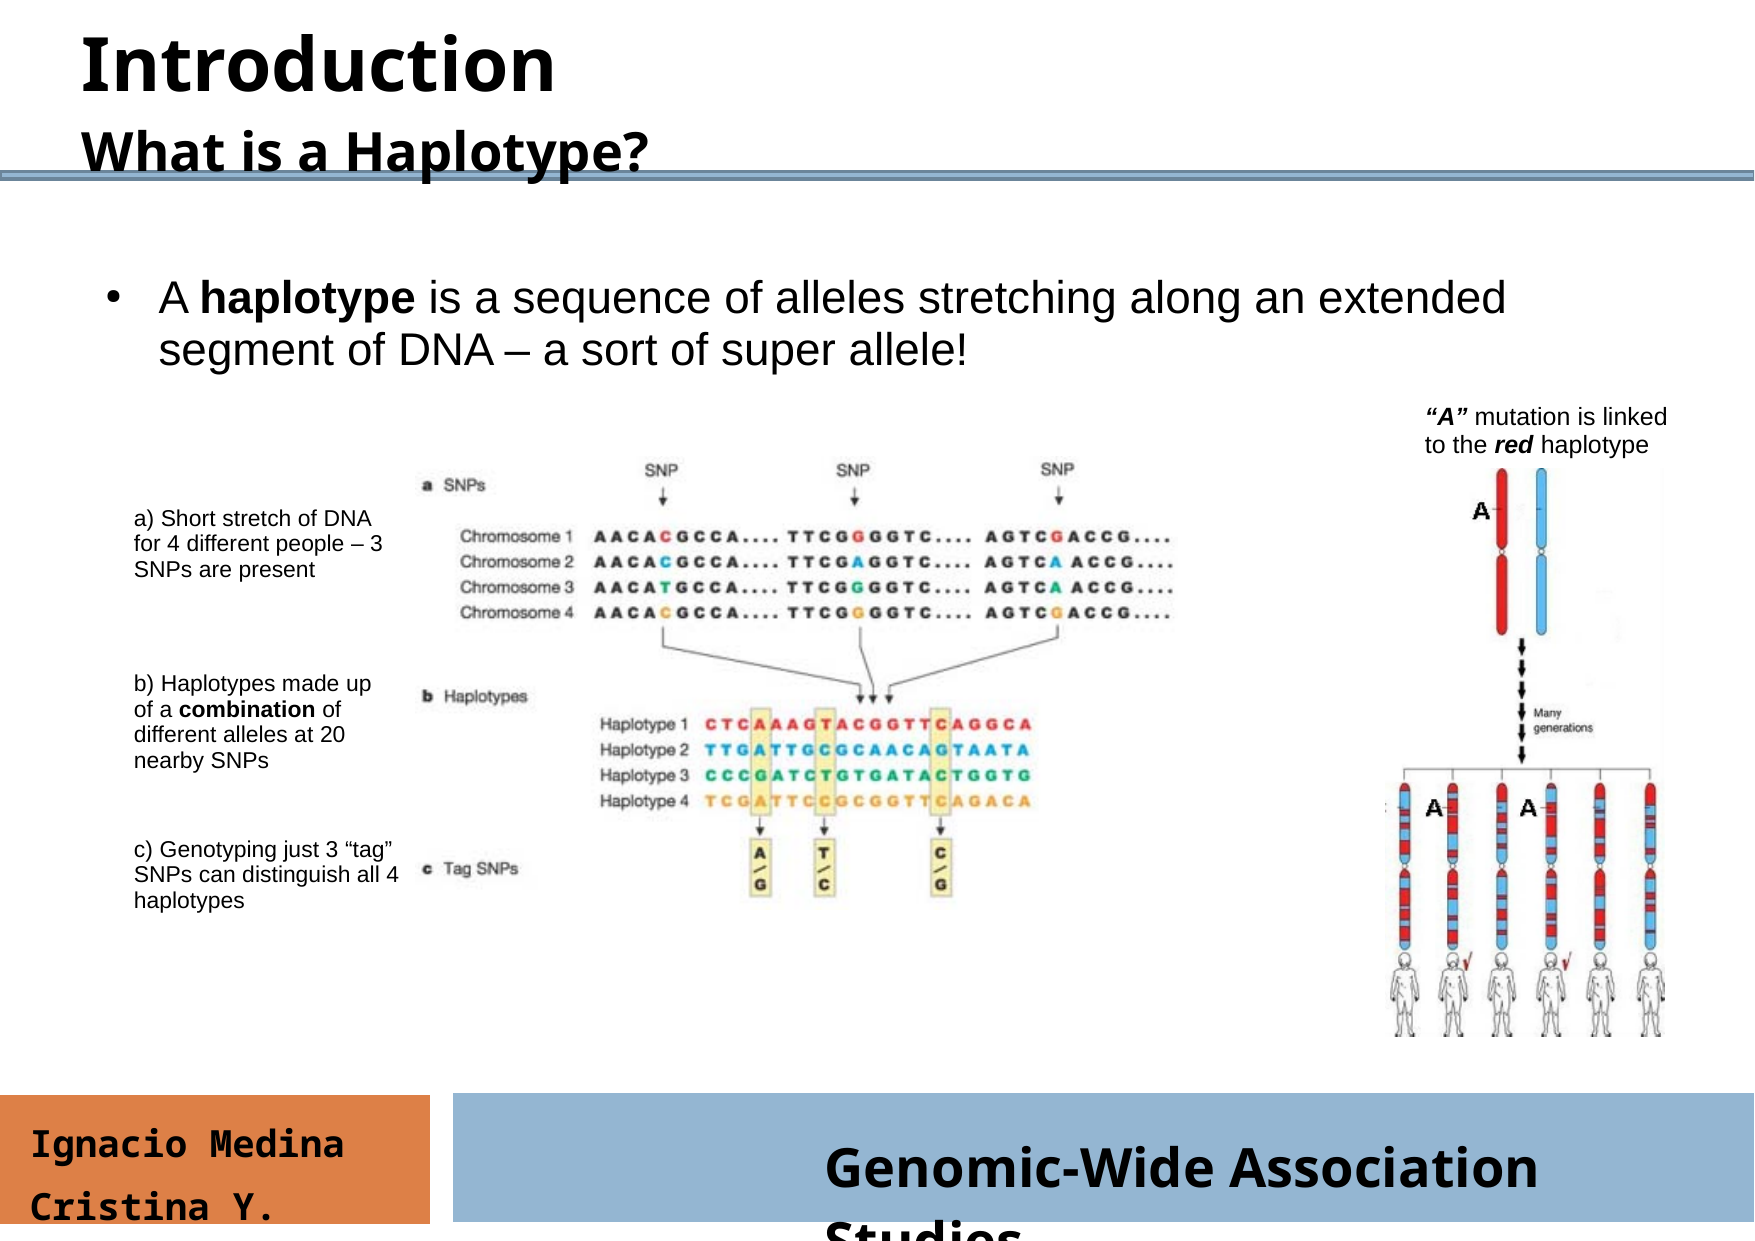

Introduction
What is a Haplotype?
# A haplotype is a sequence of alleles stretching along an extended segment of DNA – a sort of super allele!
“A” mutation is linked to the red haplotype
a) Short stretch of DNA
for 4 different people – 3
SNPs are present
b) Haplotypes made up
of a combination of
different alleles at 20
nearby SNPs
c) Genotyping just 3 “tag” SNPs can distinguish all 4 haplotypes
Ignacio Medina
Cristina Y. González
Genomic-Wide Association Studies